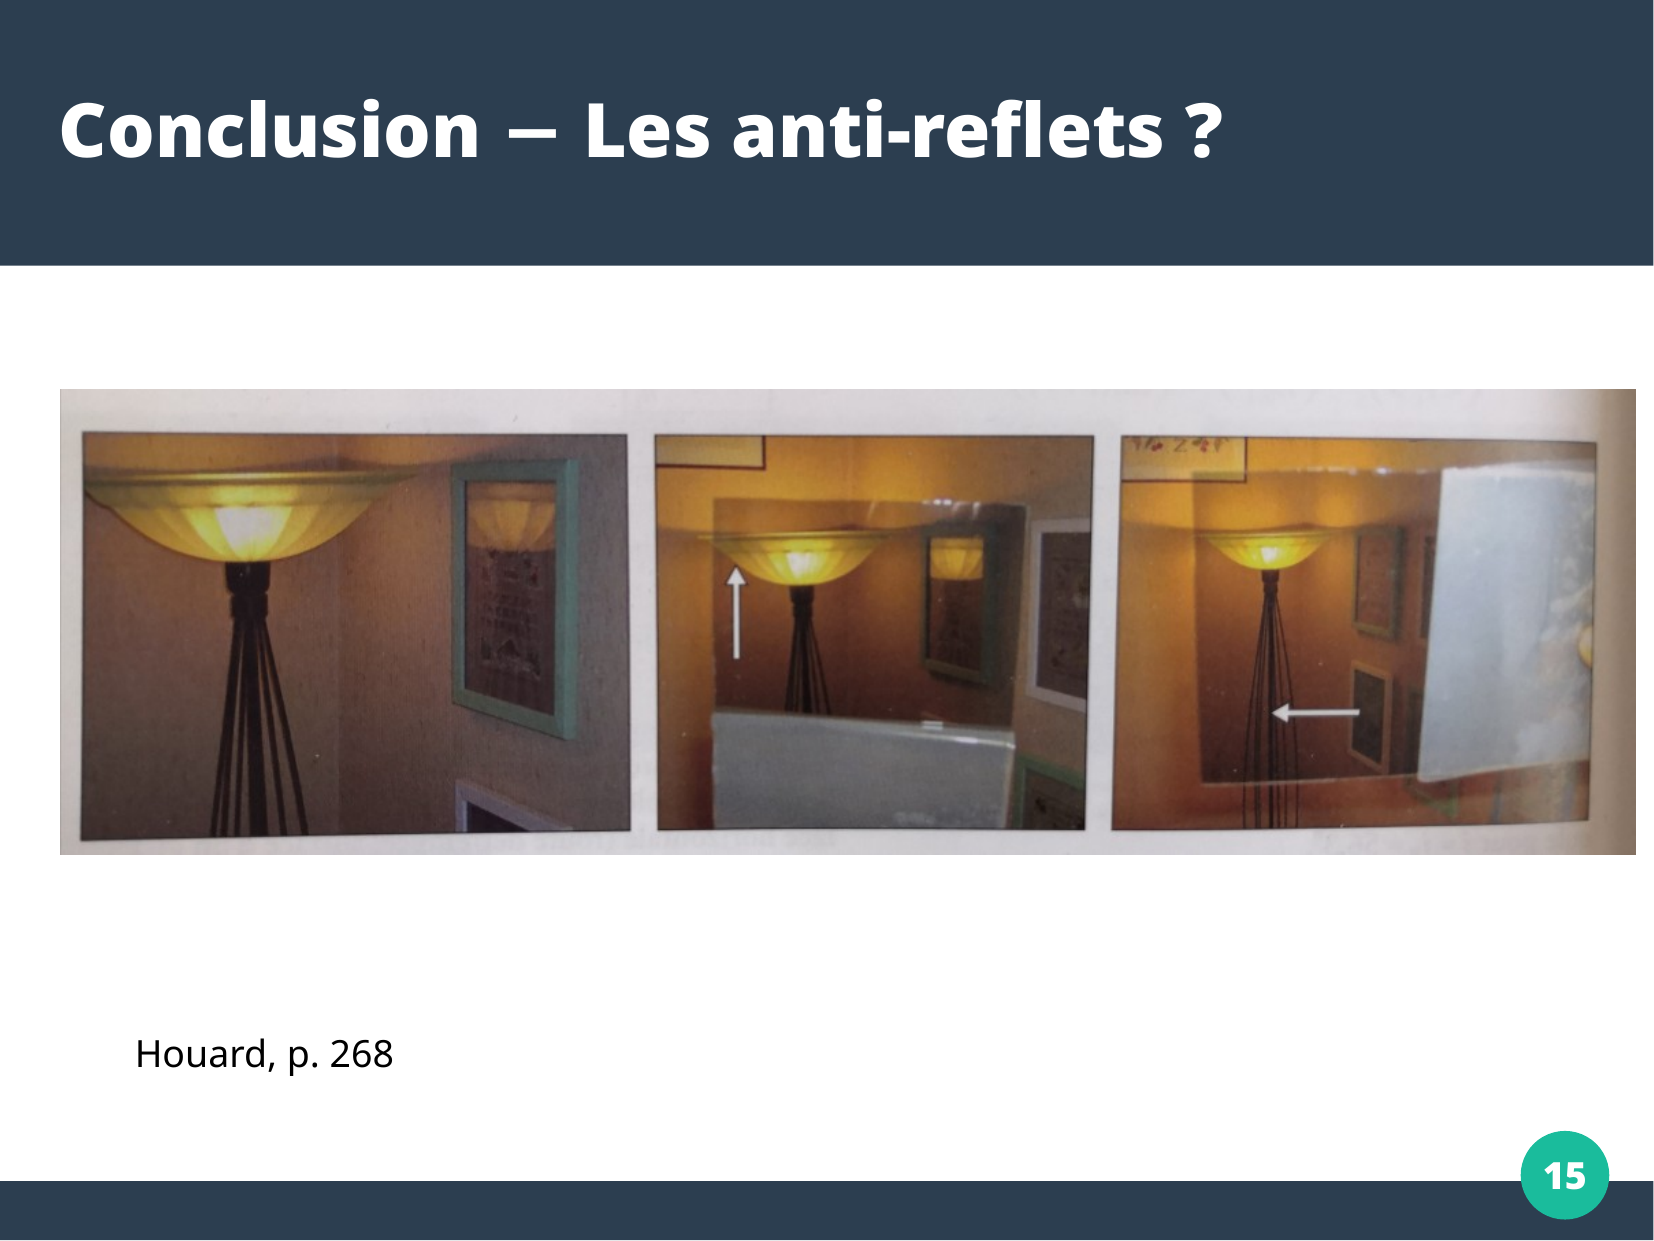

# Conclusion − Les anti-reflets ?
Houard, p. 268
15